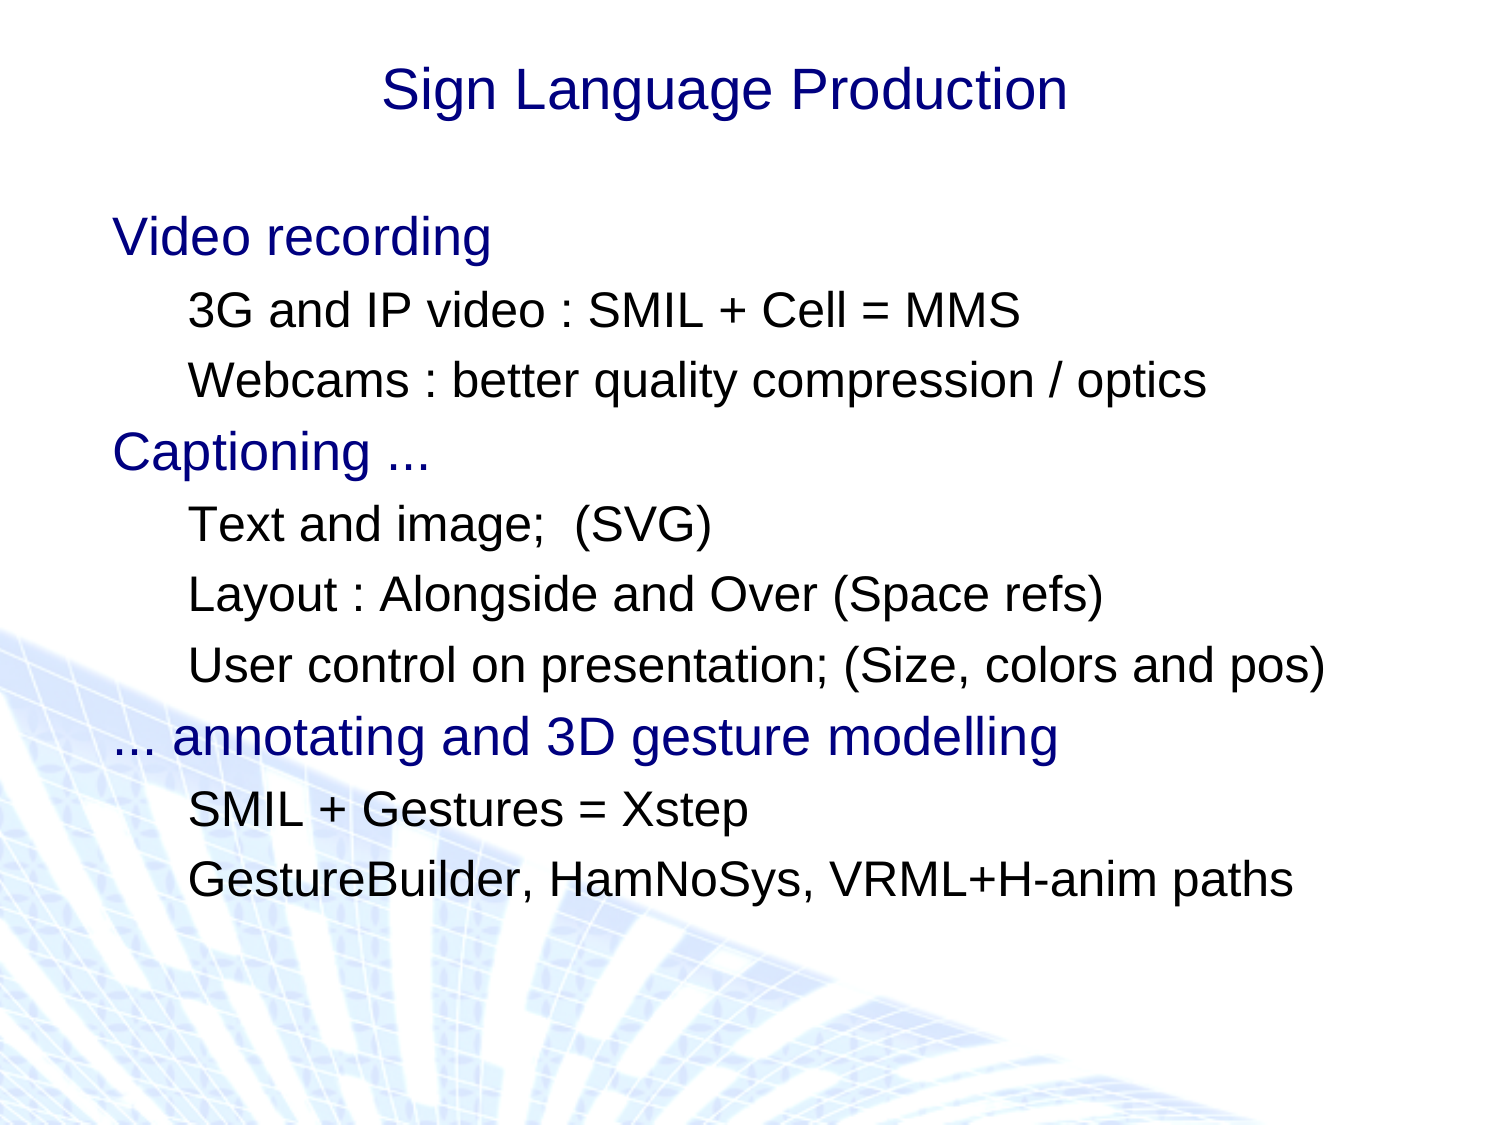

# Sign Language Production
Video recording
3G and IP video : SMIL + Cell = MMS
Webcams : better quality compression / optics
Captioning ...
Text and image; (SVG)
Layout : Alongside and Over (Space refs)
User control on presentation; (Size, colors and pos)
... annotating and 3D gesture modelling
SMIL + Gestures = Xstep
GestureBuilder, HamNoSys, VRML+H-anim paths